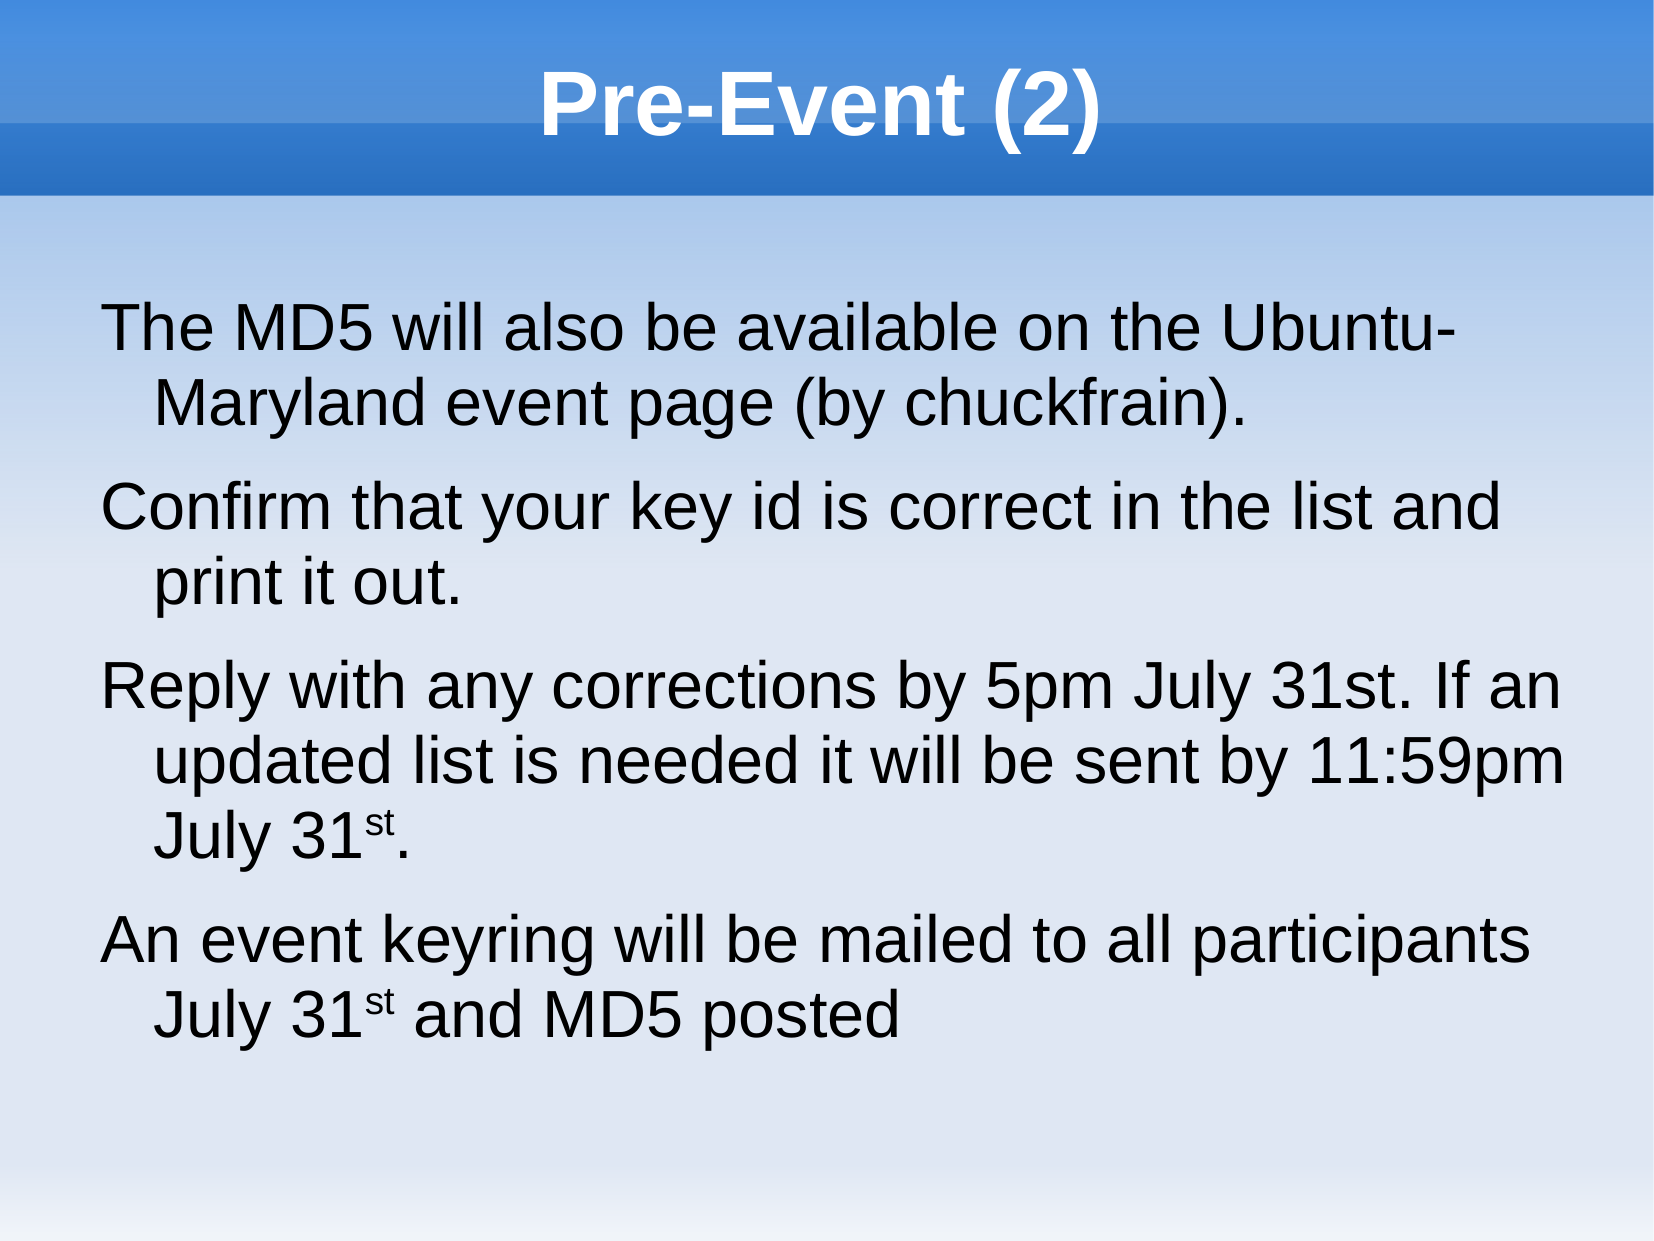

# Pre-Event (2)
The MD5 will also be available on the Ubuntu-Maryland event page (by chuckfrain).
Confirm that your key id is correct in the list and print it out.
Reply with any corrections by 5pm July 31st. If an updated list is needed it will be sent by 11:59pm July 31st.
An event keyring will be mailed to all participants July 31st and MD5 posted